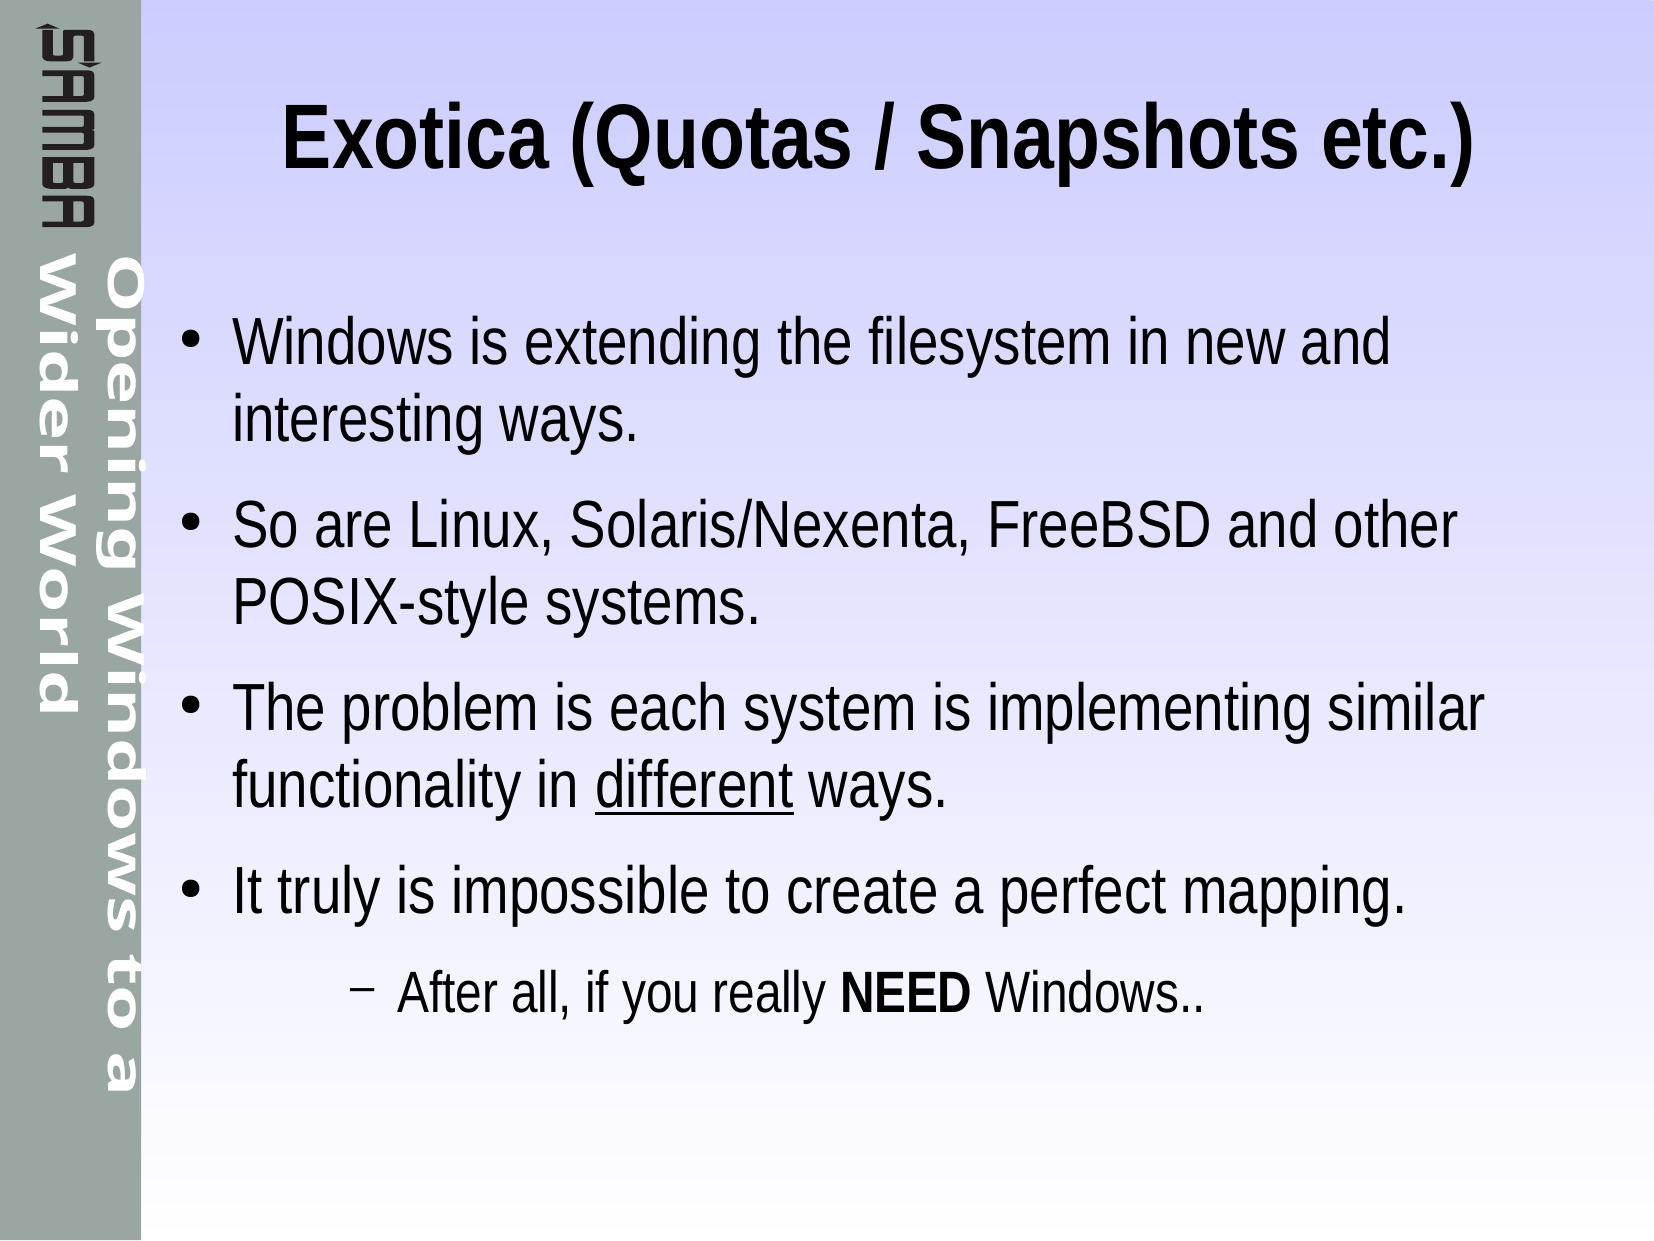

# Exotica (Quotas / Snapshots etc.)
Windows is extending the filesystem in new and interesting ways.
So are Linux, Solaris/Nexenta, FreeBSD and other POSIX-style systems.
The problem is each system is implementing similar functionality in different ways.
It truly is impossible to create a perfect mapping.
After all, if you really NEED Windows..